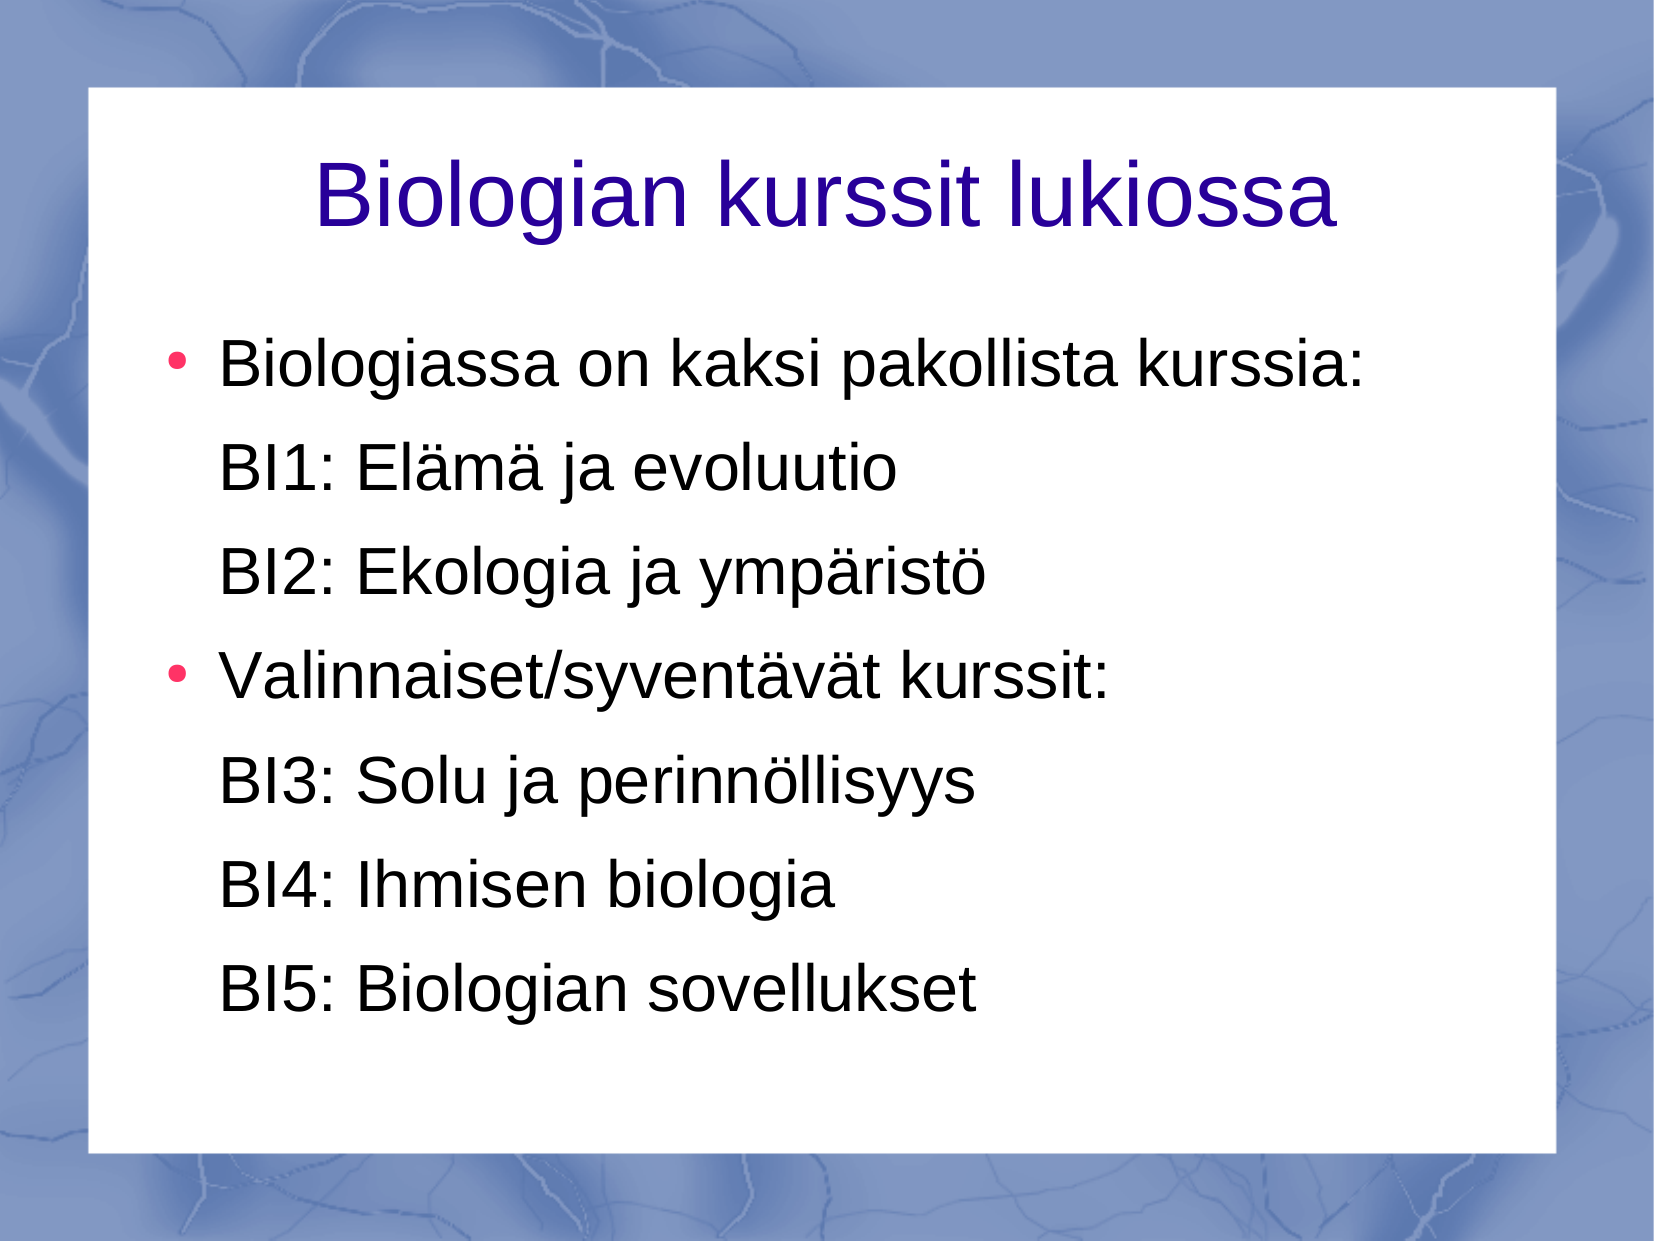

# Biologian kurssit lukiossa
Biologiassa on kaksi pakollista kurssia:
BI1: Elämä ja evoluutio
BI2: Ekologia ja ympäristö
Valinnaiset/syventävät kurssit:
BI3: Solu ja perinnöllisyys
BI4: Ihmisen biologia
BI5: Biologian sovellukset